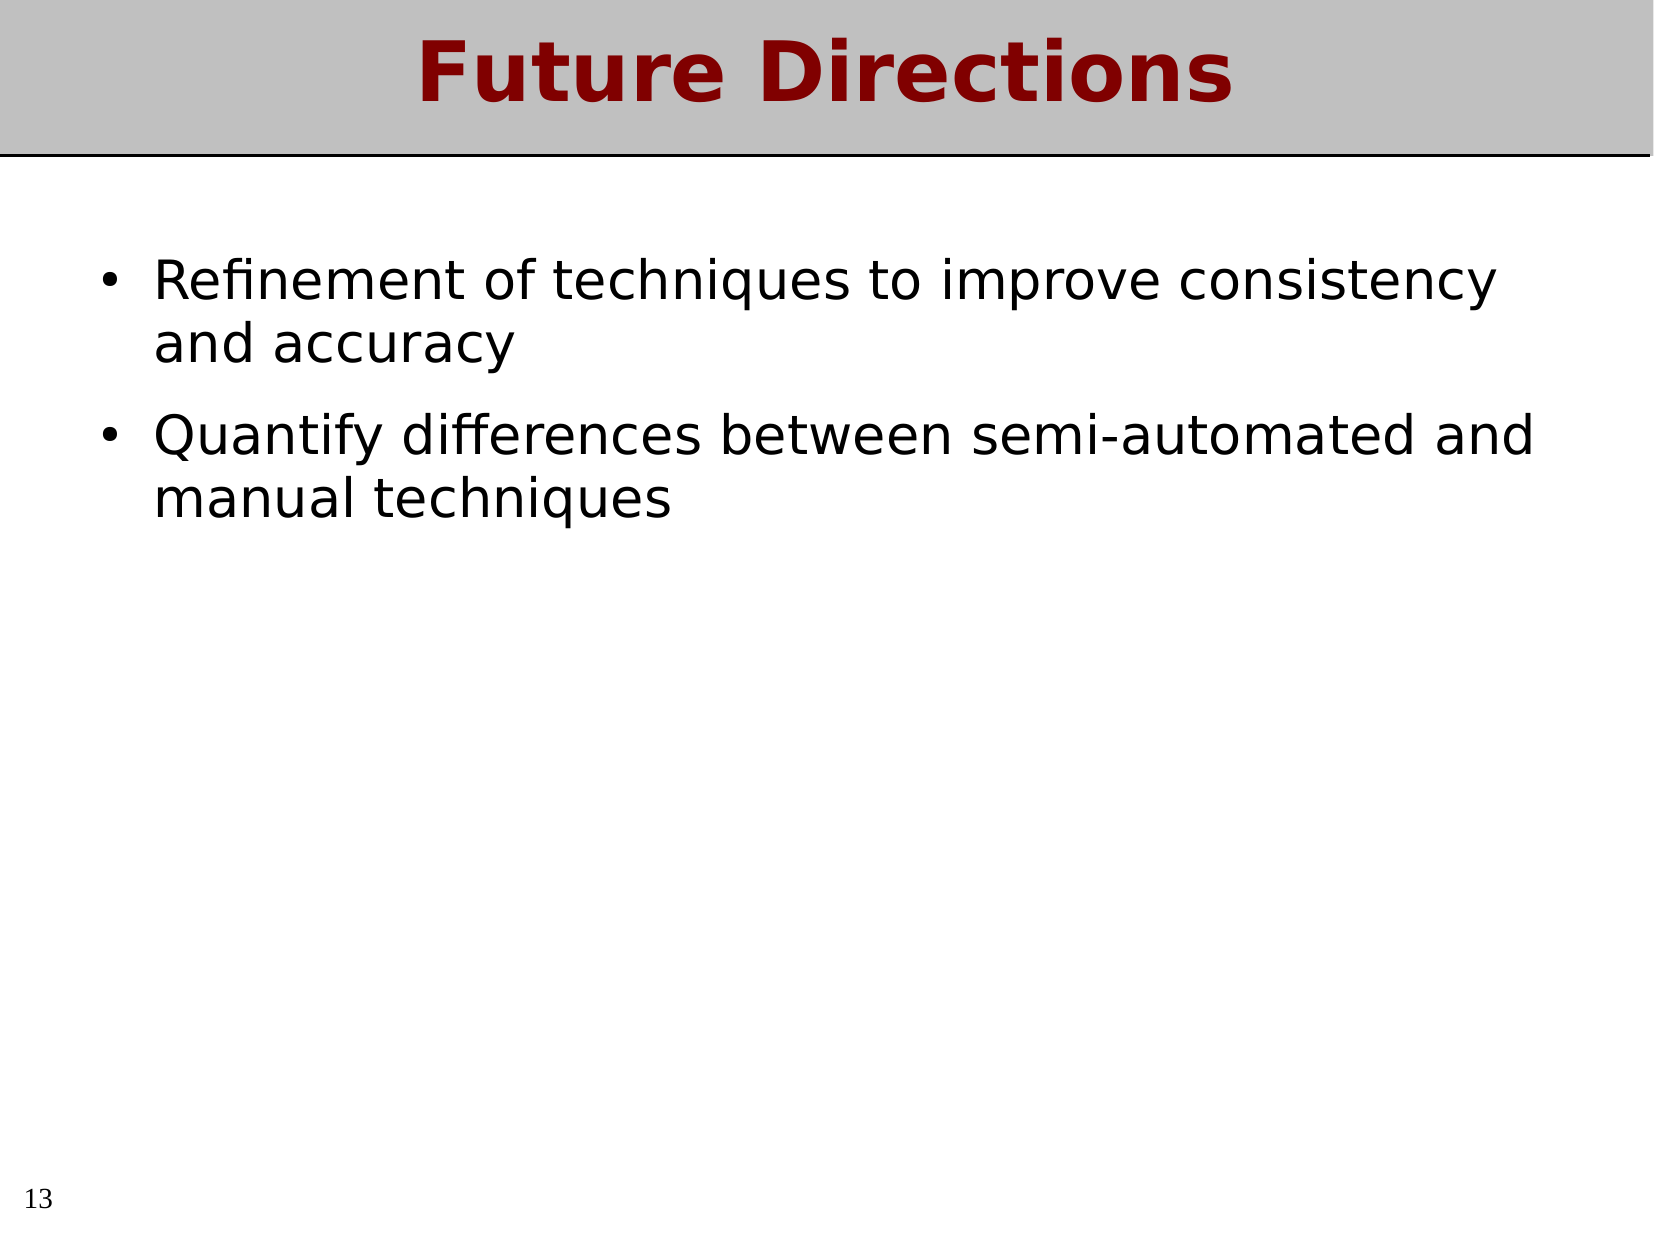

Future Directions
# Refinement of techniques to improve consistency and accuracy
Quantify differences between semi-automated and manual techniques